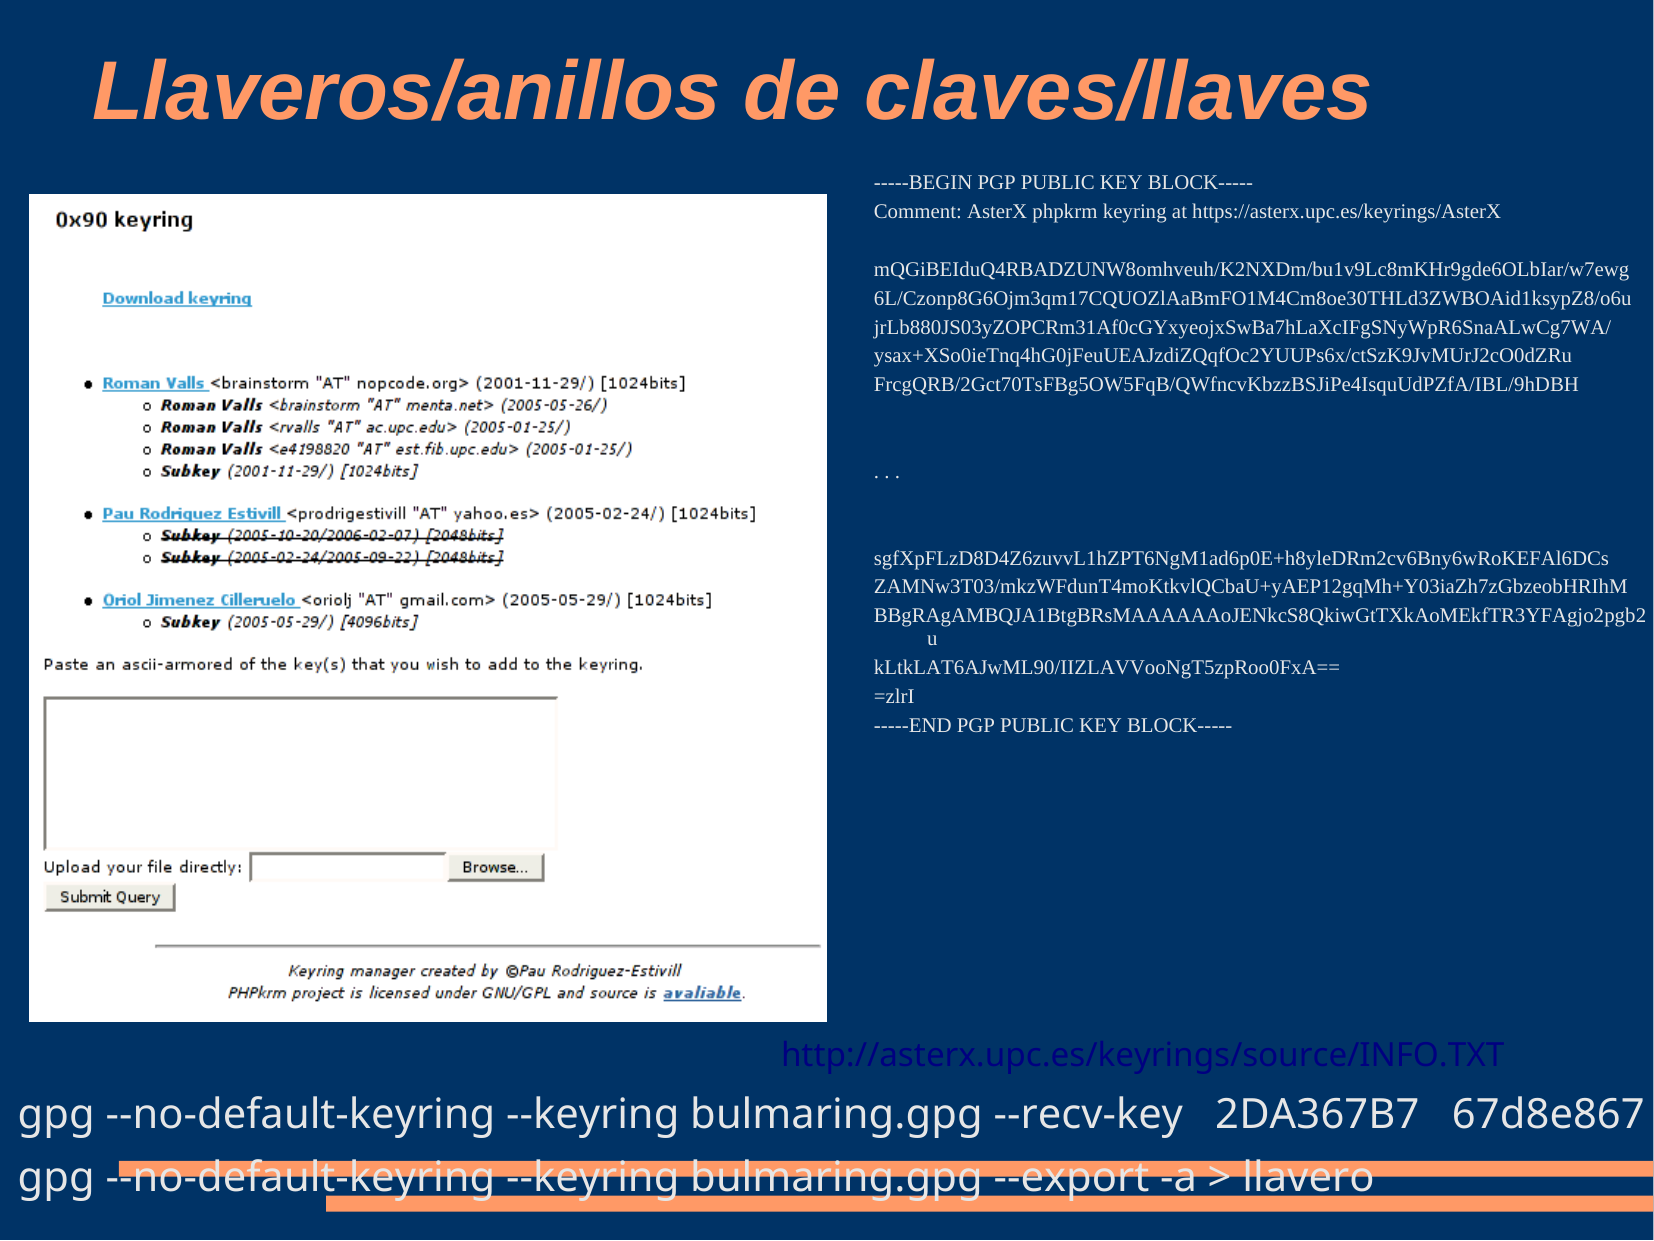

# Llaveros/anillos de claves/llaves
-----BEGIN PGP PUBLIC KEY BLOCK-----
Comment: AsterX phpkrm keyring at https://asterx.upc.es/keyrings/AsterX
mQGiBEIduQ4RBADZUNW8omhveuh/K2NXDm/bu1v9Lc8mKHr9gde6OLbIar/w7ewg
6L/Czonp8G6Ojm3qm17CQUOZlAaBmFO1M4Cm8oe30THLd3ZWBOAid1ksypZ8/o6u
jrLb880JS03yZOPCRm31Af0cGYxyeojxSwBa7hLaXcIFgSNyWpR6SnaALwCg7WA/
ysax+XSo0ieTnq4hG0jFeuUEAJzdiZQqfOc2YUUPs6x/ctSzK9JvMUrJ2cO0dZRu
FrcgQRB/2Gct70TsFBg5OW5FqB/QWfncvKbzzBSJiPe4IsquUdPZfA/IBL/9hDBH
. . .
sgfXpFLzD8D4Z6zuvvL1hZPT6NgM1ad6p0E+h8yleDRm2cv6Bny6wRoKEFAl6DCs
ZAMNw3T03/mkzWFdunT4moKtkvlQCbaU+yAEP12gqMh+Y03iaZh7zGbzeobHRIhM
BBgRAgAMBQJA1BtgBRsMAAAAAAoJENkcS8QkiwGtTXkAoMEkfTR3YFAgjo2pgb2u
kLtkLAT6AJwML90/IIZLAVVooNgT5zpRoo0FxA==
=zlrI
-----END PGP PUBLIC KEY BLOCK-----
 http://asterx.upc.es/keyrings/source/INFO.TXT
gpg --no-default-keyring --keyring bulmaring.gpg --recv-key 2DA367B7 67d8e867
gpg --no-default-keyring --keyring bulmaring.gpg --export -a > llavero